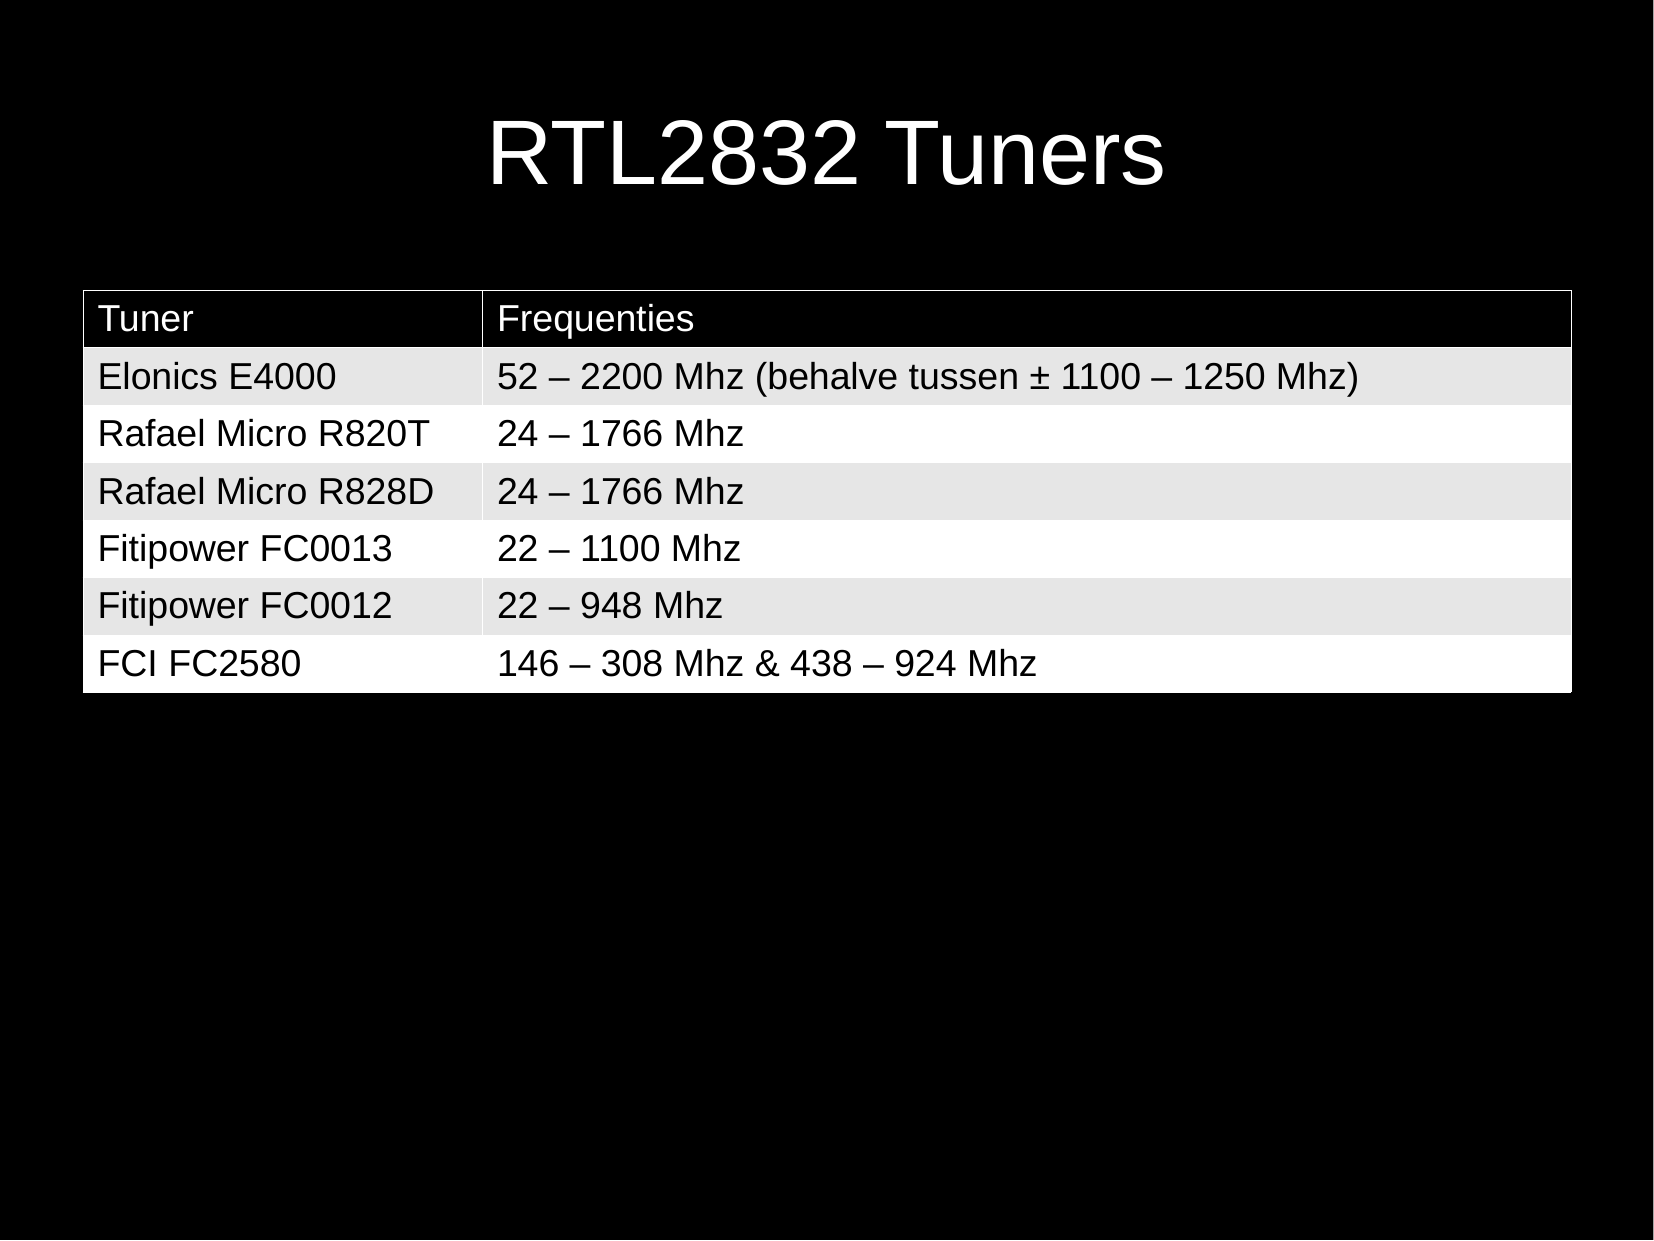

# RTL2832 Tuners
| Tuner | Frequenties |
| --- | --- |
| Elonics E4000 | 52 – 2200 Mhz (behalve tussen ± 1100 – 1250 Mhz) |
| Rafael Micro R820T | 24 – 1766 Mhz |
| Rafael Micro R828D | 24 – 1766 Mhz |
| Fitipower FC0013 | 22 – 1100 Mhz |
| Fitipower FC0012 | 22 – 948 Mhz |
| FCI FC2580 | 146 – 308 Mhz & 438 – 924 Mhz |